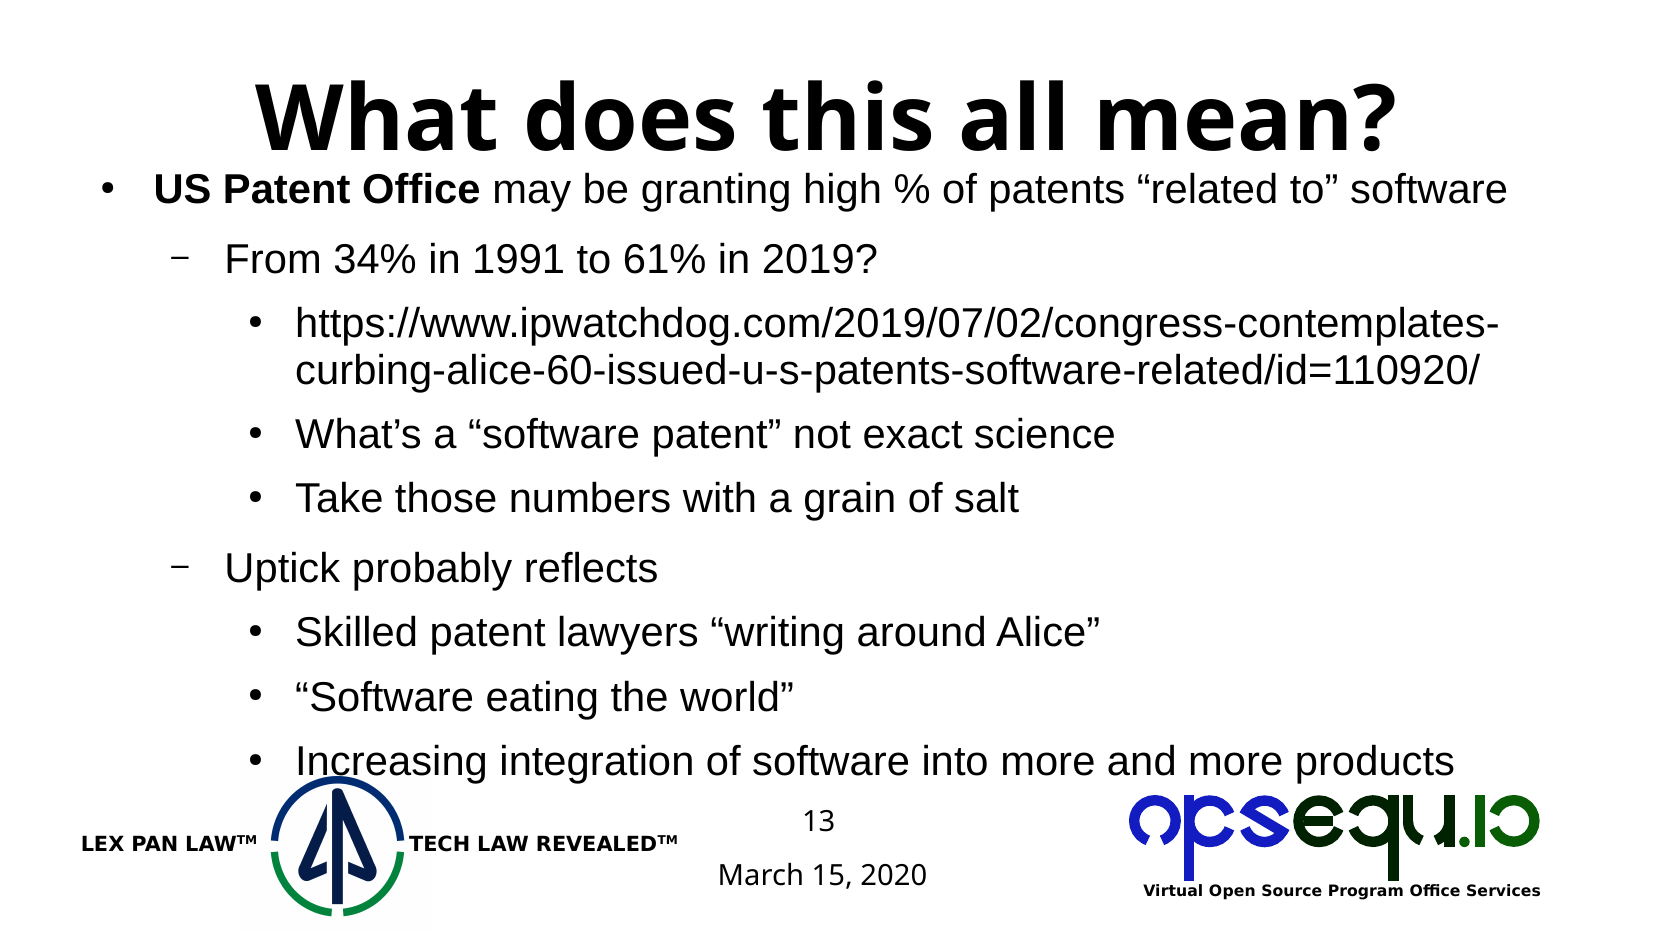

# What does this all mean?
US Patent Office may be granting high % of patents “related to” software
From 34% in 1991 to 61% in 2019?
https://www.ipwatchdog.com/2019/07/02/congress-contemplates-curbing-alice-60-issued-u-s-patents-software-related/id=110920/
What’s a “software patent” not exact science
Take those numbers with a grain of salt
Uptick probably reflects
Skilled patent lawyers “writing around Alice”
“Software eating the world”
Increasing integration of software into more and more products
13
March 15, 2020